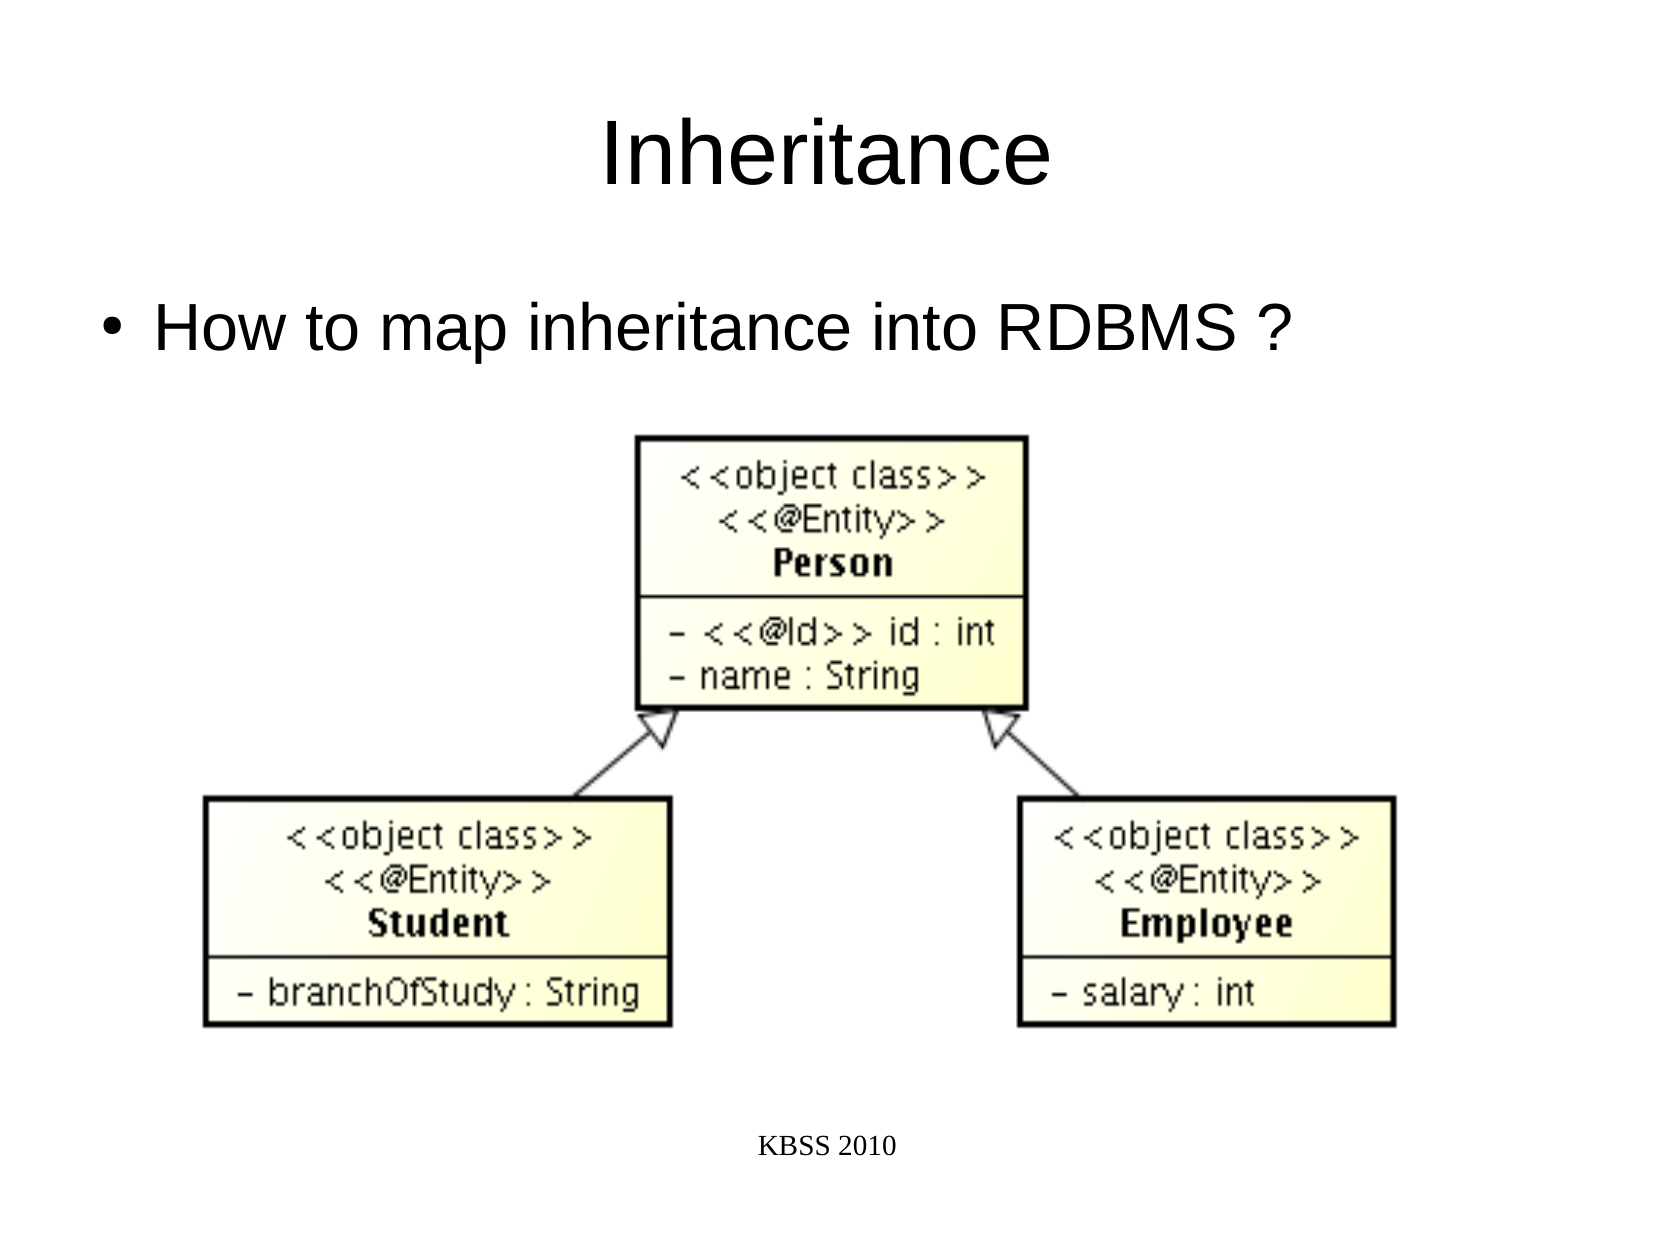

# Inheritance
How to map inheritance into RDBMS ?
KBSS 2010